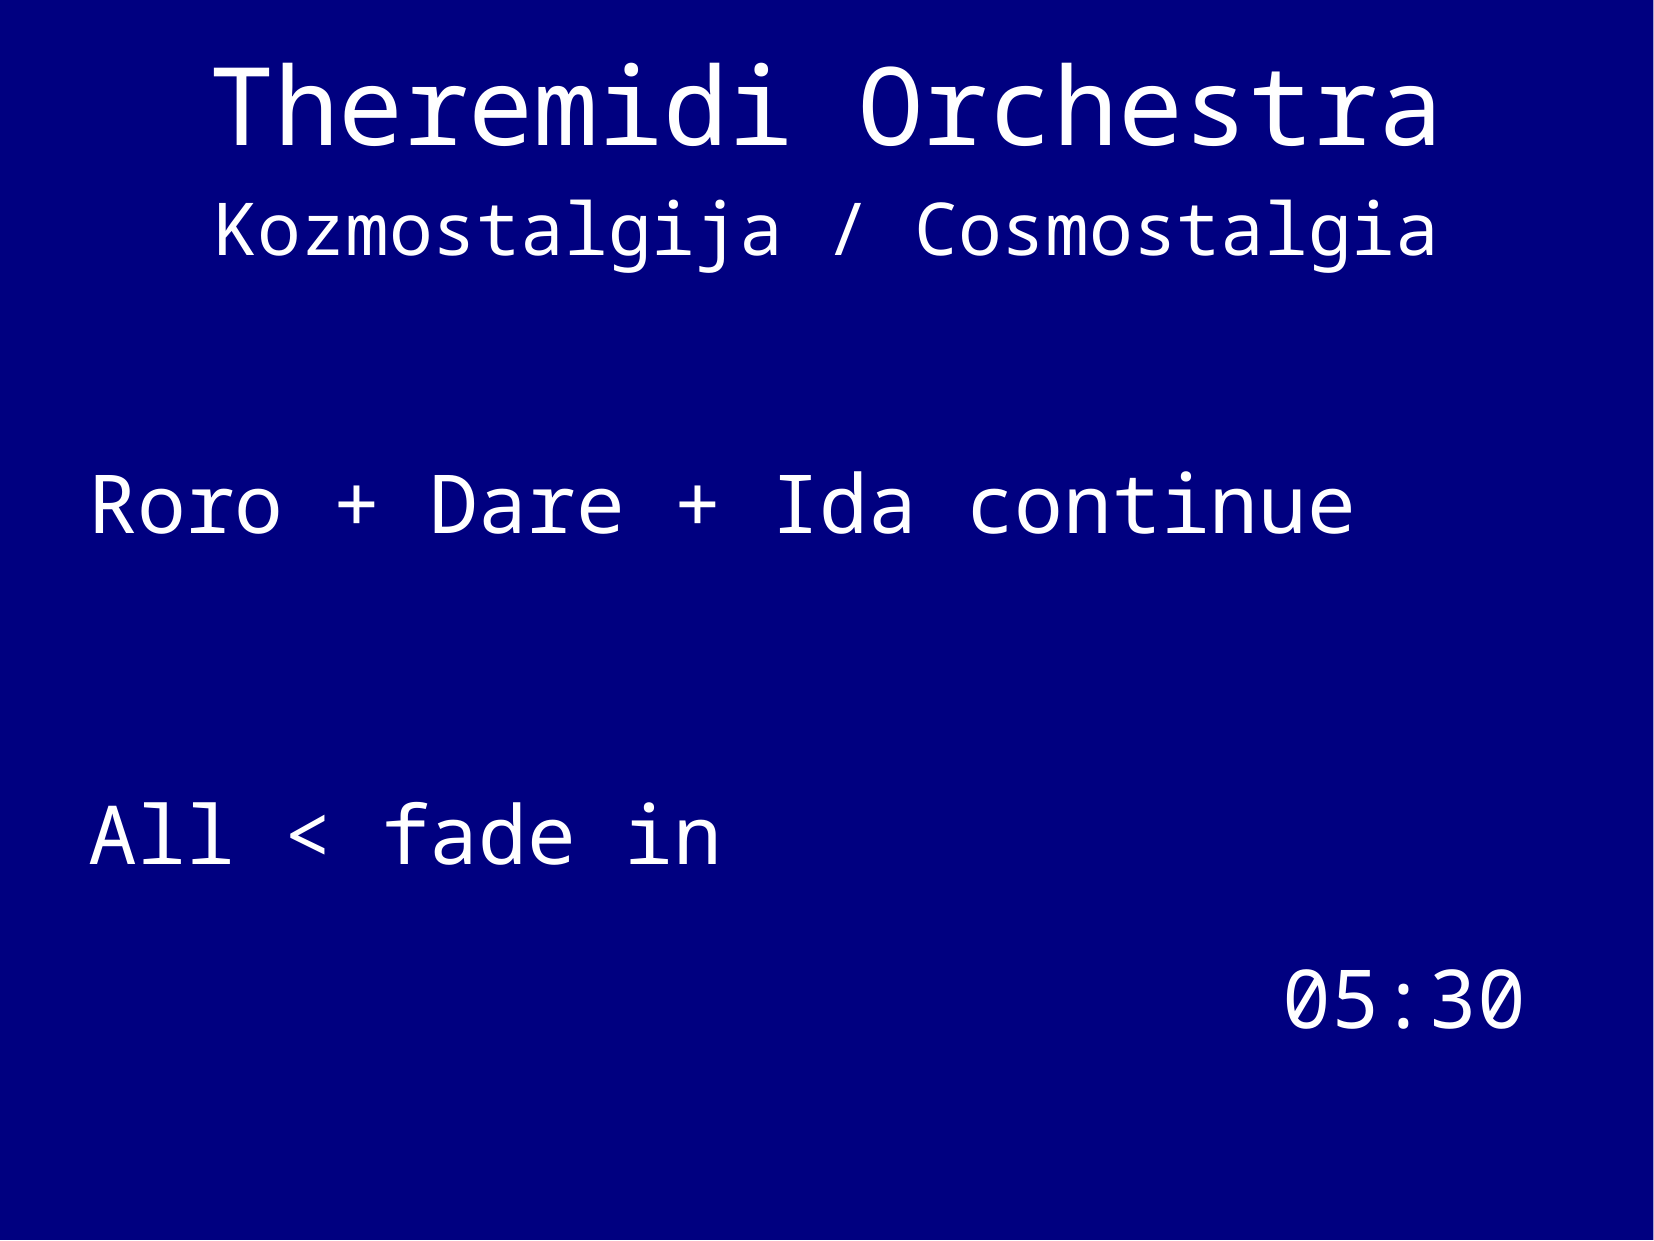

# Theremidi Orchestra Kozmostalgija / Cosmostalgia
Roro + Dare + Ida continue
All < fade in
05:30